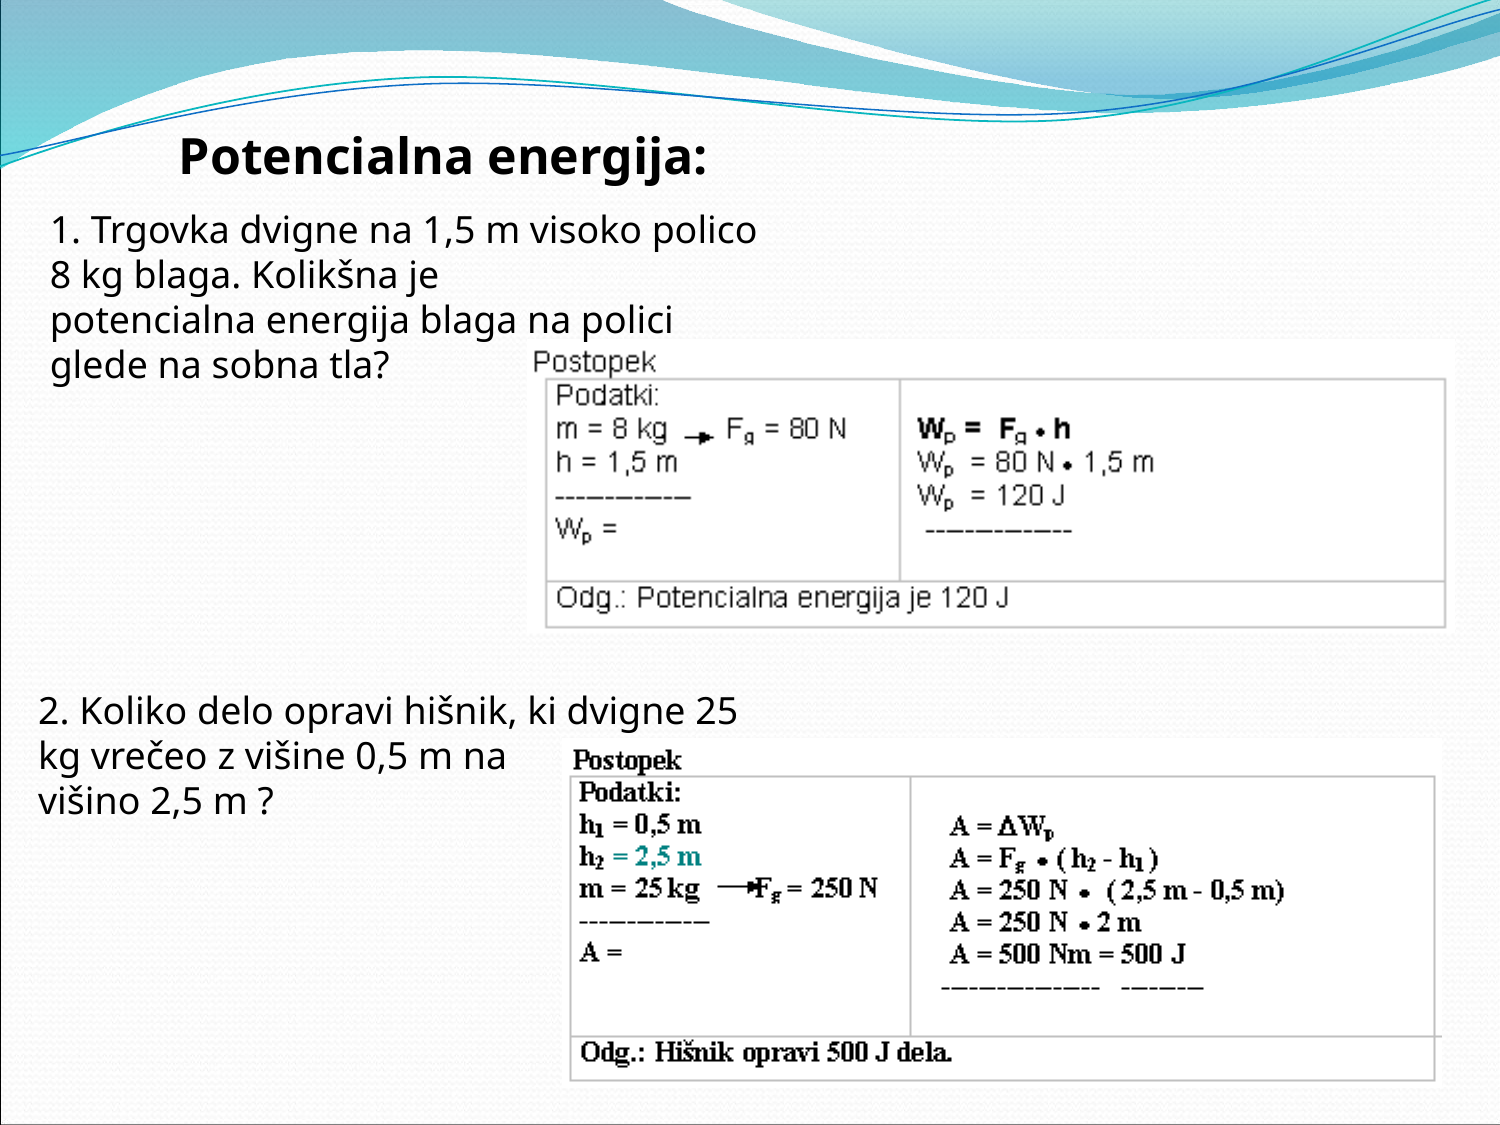

Potencialna energija:
1. Trgovka dvigne na 1,5 m visoko polico 8 kg blaga. Kolikšna je 
potencialna energija blaga na polici glede na sobna tla?
2. Koliko delo opravi hišnik, ki dvigne 25 kg vrečeo z višine 0,5 m na 
višino 2,5 m ?